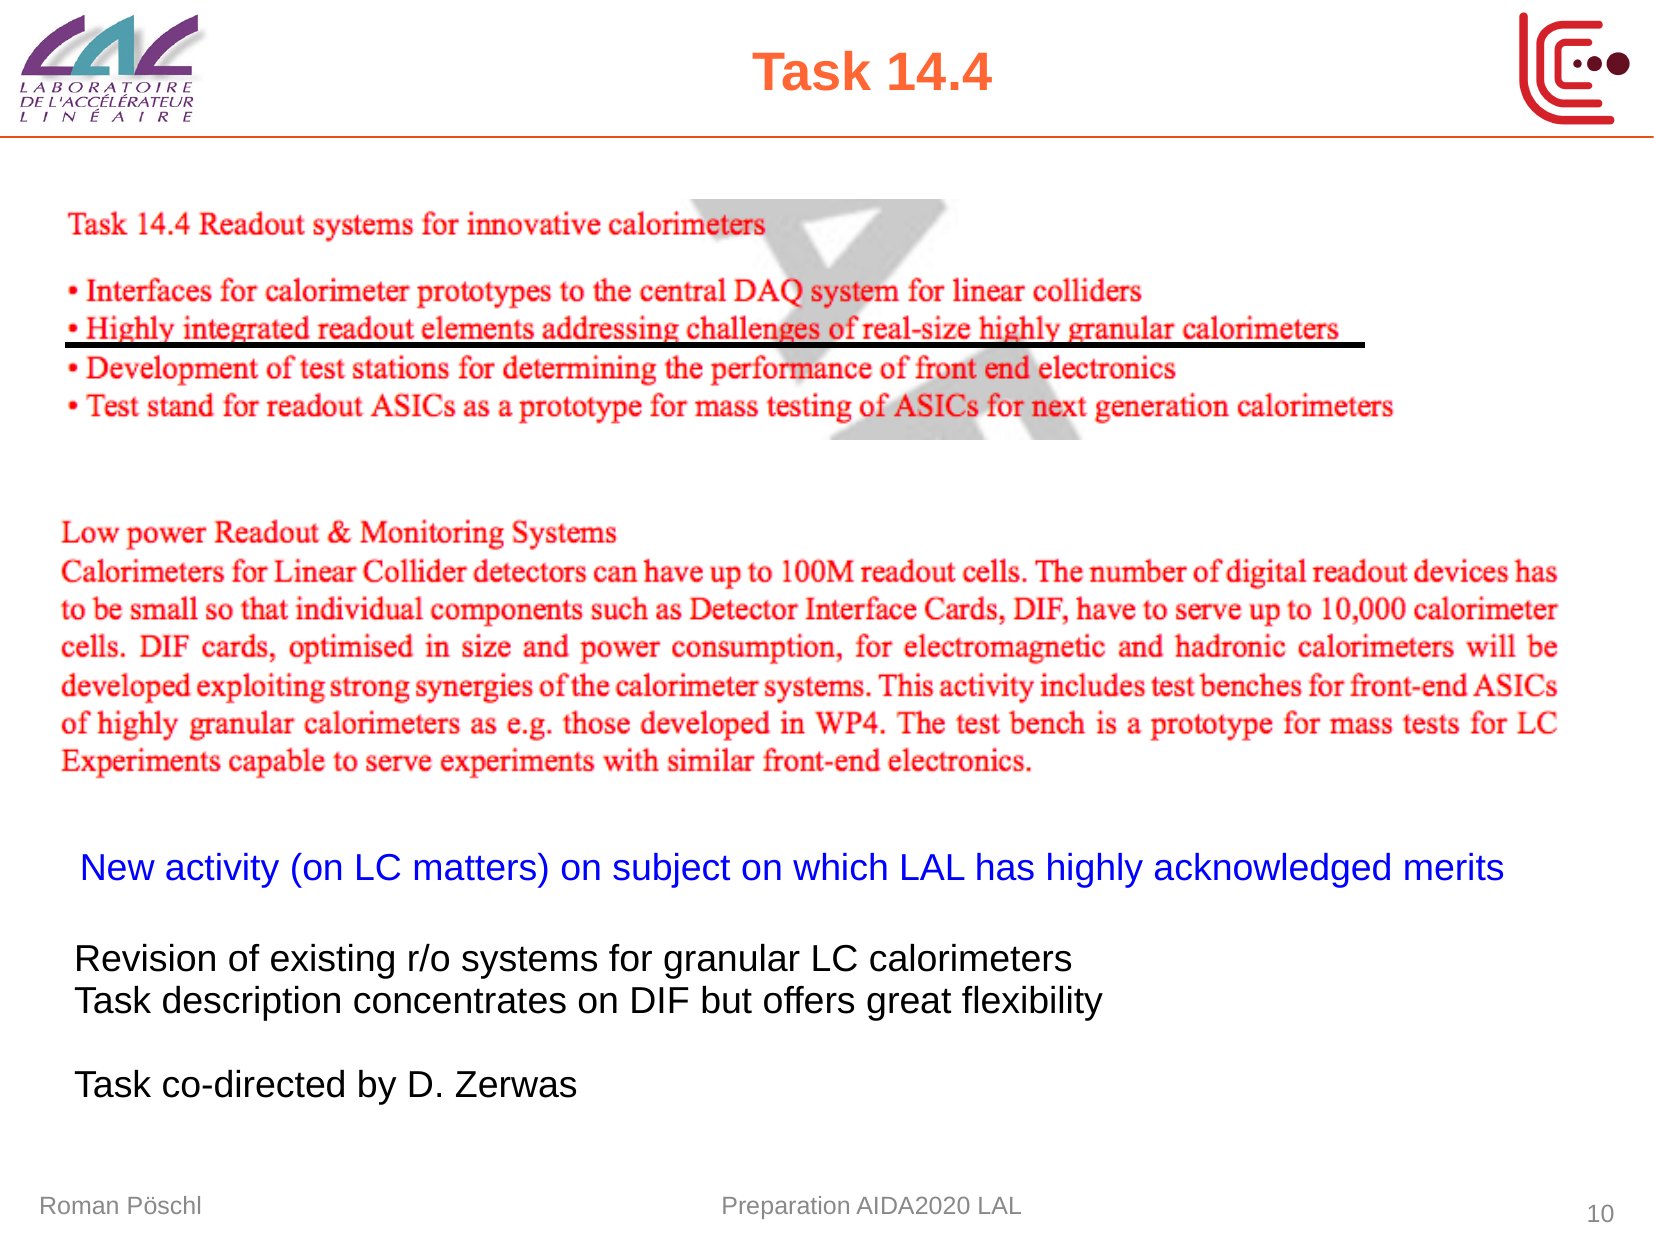

# Task 14.4
New activity (on LC matters) on subject on which LAL has highly acknowledged merits
Revision of existing r/o systems for granular LC calorimeters
Task description concentrates on DIF but offers great flexibility
Task co-directed by D. Zerwas